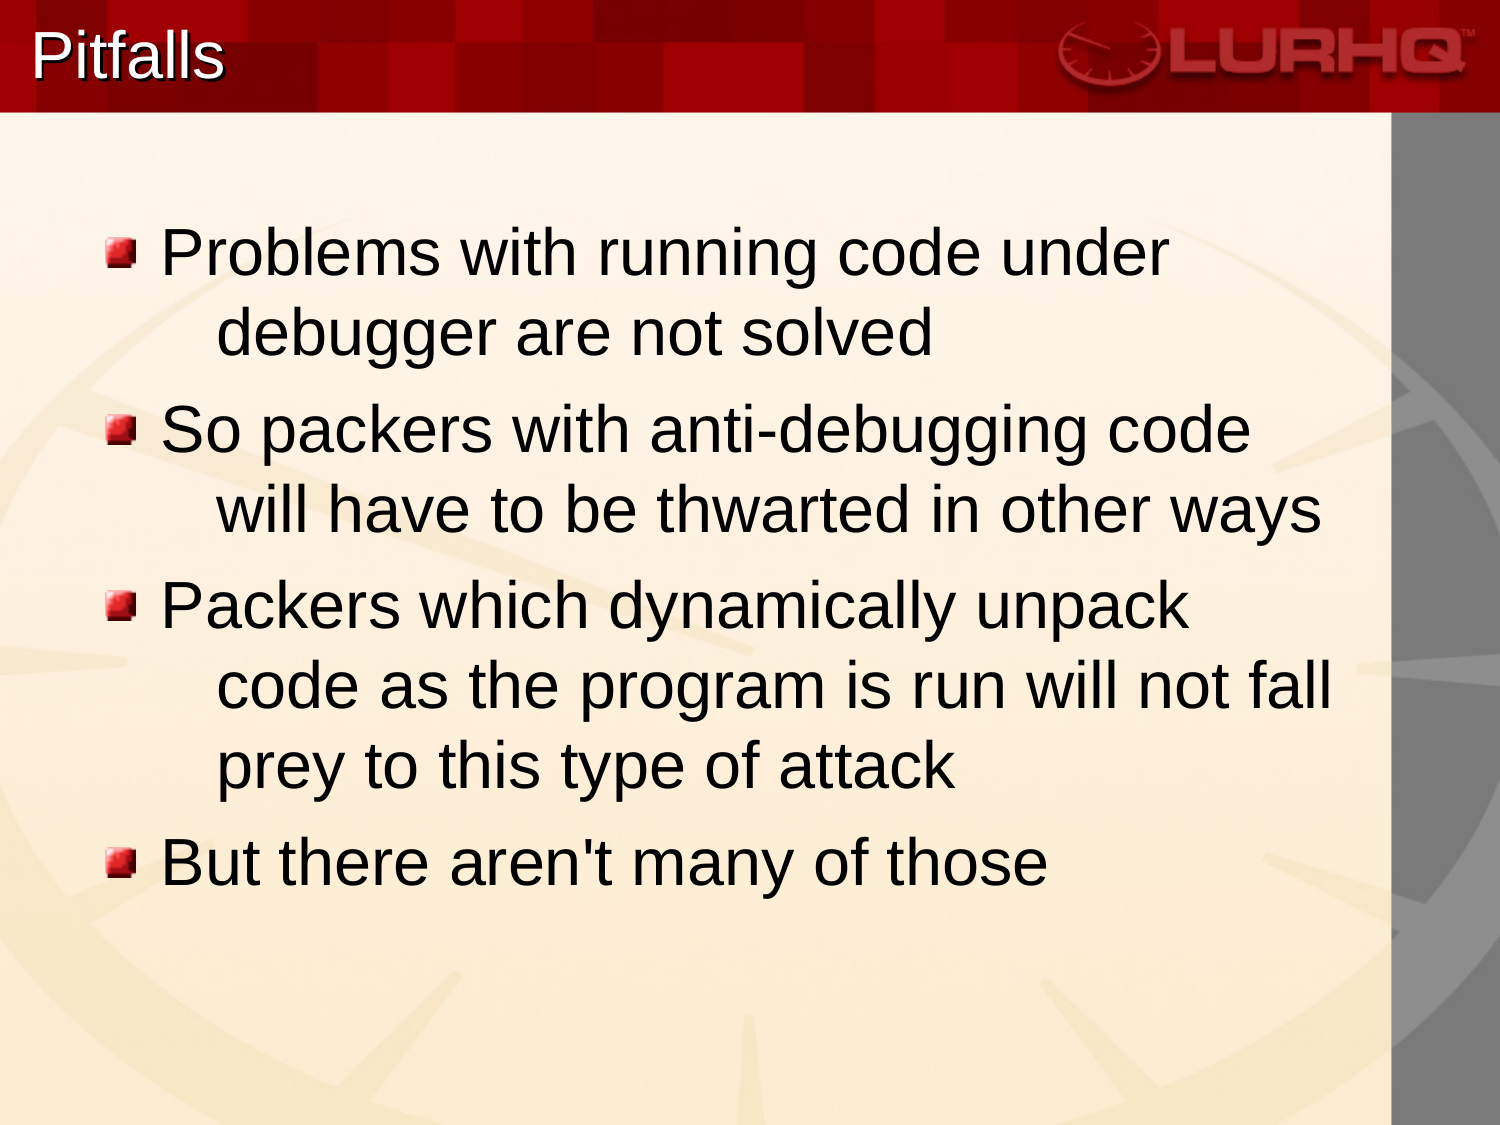

# Pitfalls
Problems with running code under debugger are not solved
So packers with anti-debugging code will have to be thwarted in other ways
Packers which dynamically unpack code as the program is run will not fall prey to this type of attack
But there aren't many of those